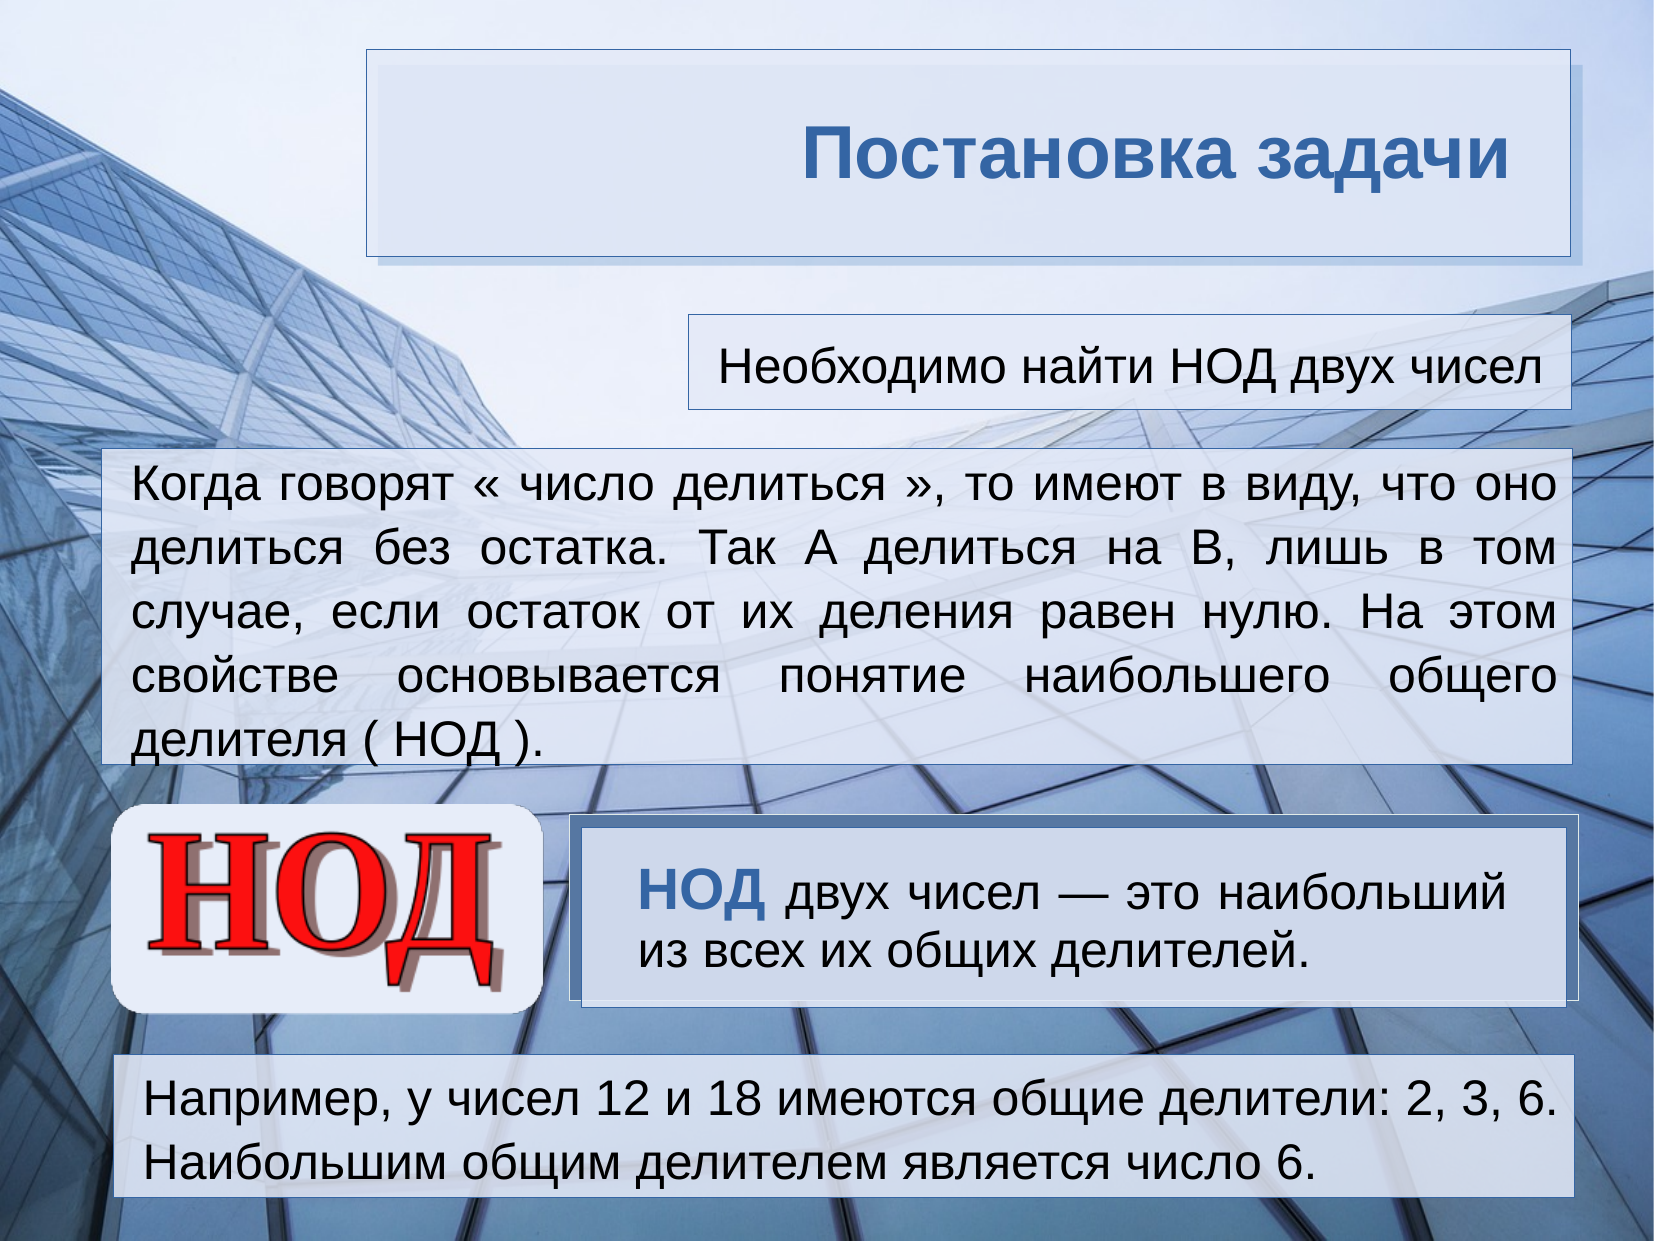

# Постановка задачи
Необходимо найти НОД двух чисел
Когда говорят « число делиться », то имеют в виду, что оно делиться без остатка. Так A делиться на B, лишь в том случае, если остаток от их деления равен нулю. На этом свойстве основывается понятие наибольшего общего делителя ( НОД ).
НОД двух чисел — это наибольший из всех их общих делителей.
Например, у чисел 12 и 18 имеются общие делители: 2, 3, 6. Наибольшим общим делителем является число 6.